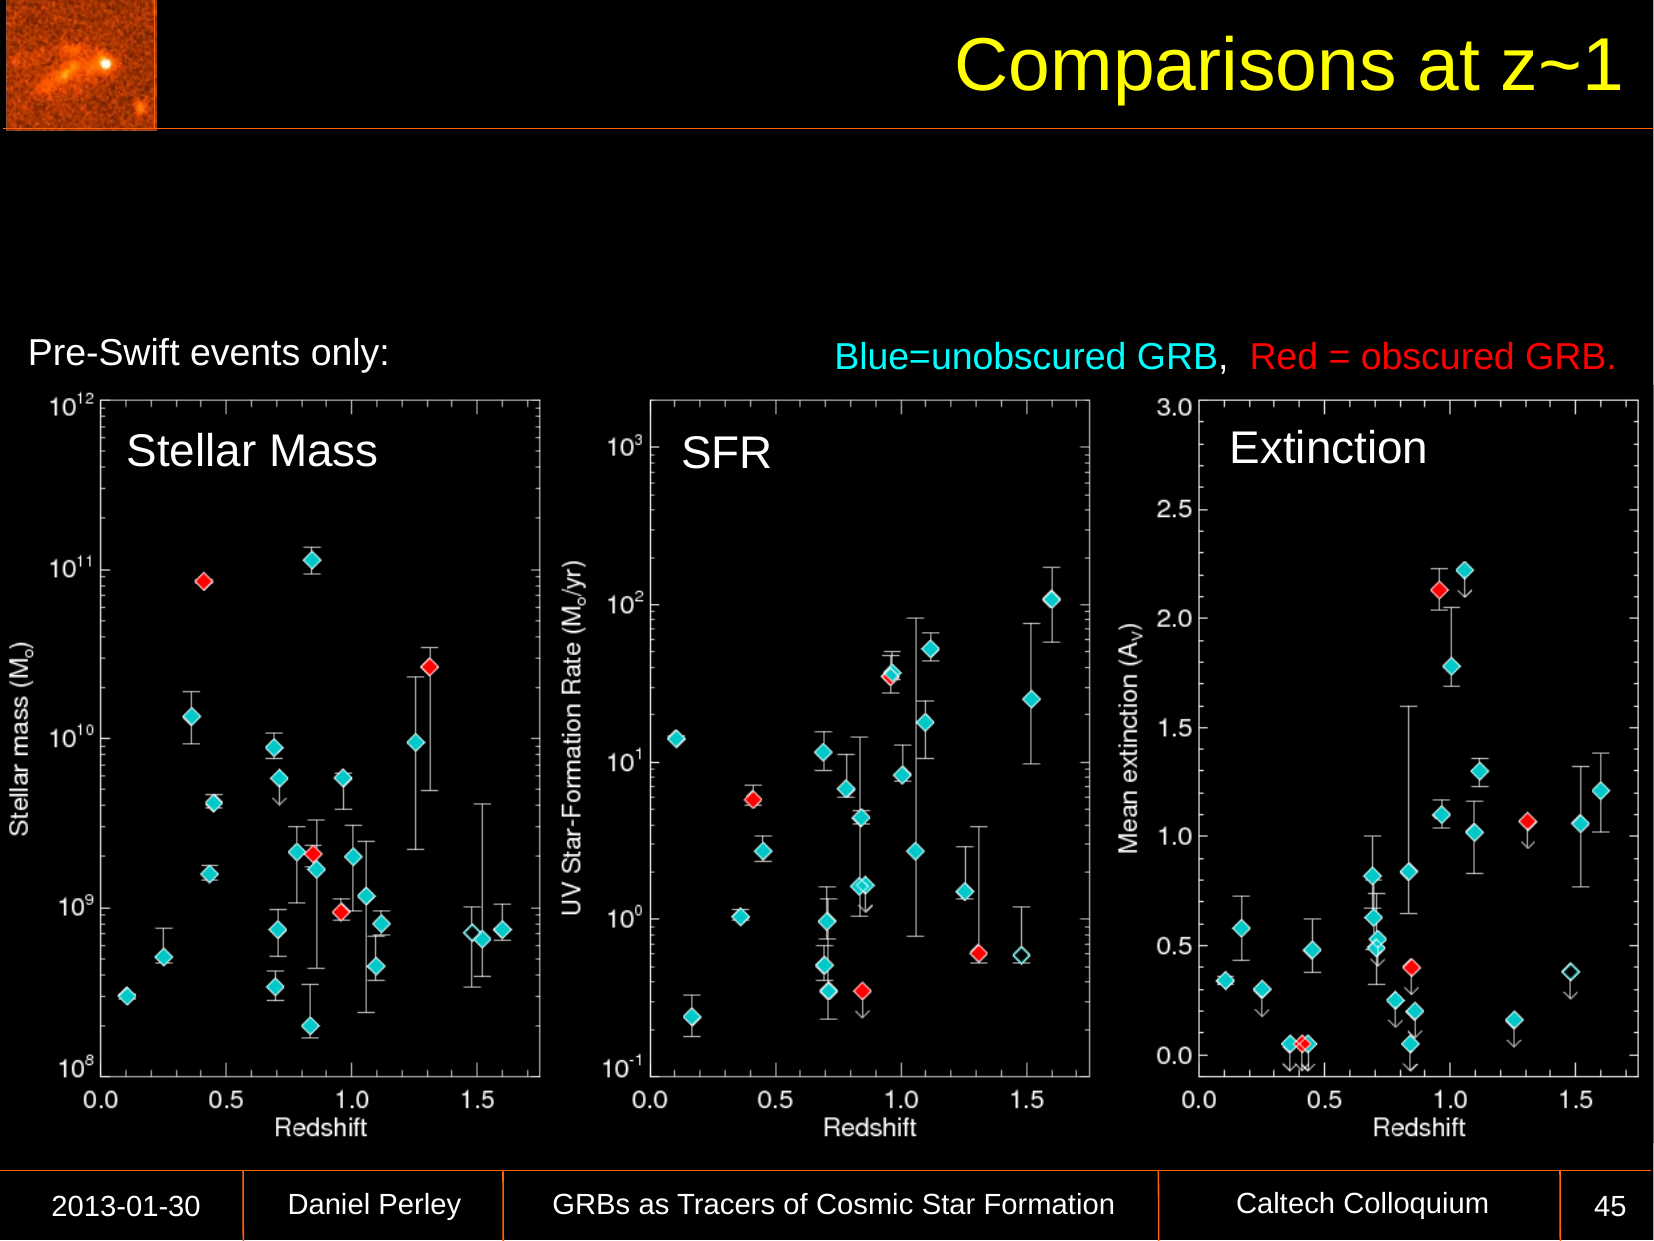

# Comparisons at z~1
Pre-Swift events only:
Blue=unobscured GRB, Red = obscured GRB.
Extinction
Stellar Mass
SFR
2013-01-30
45